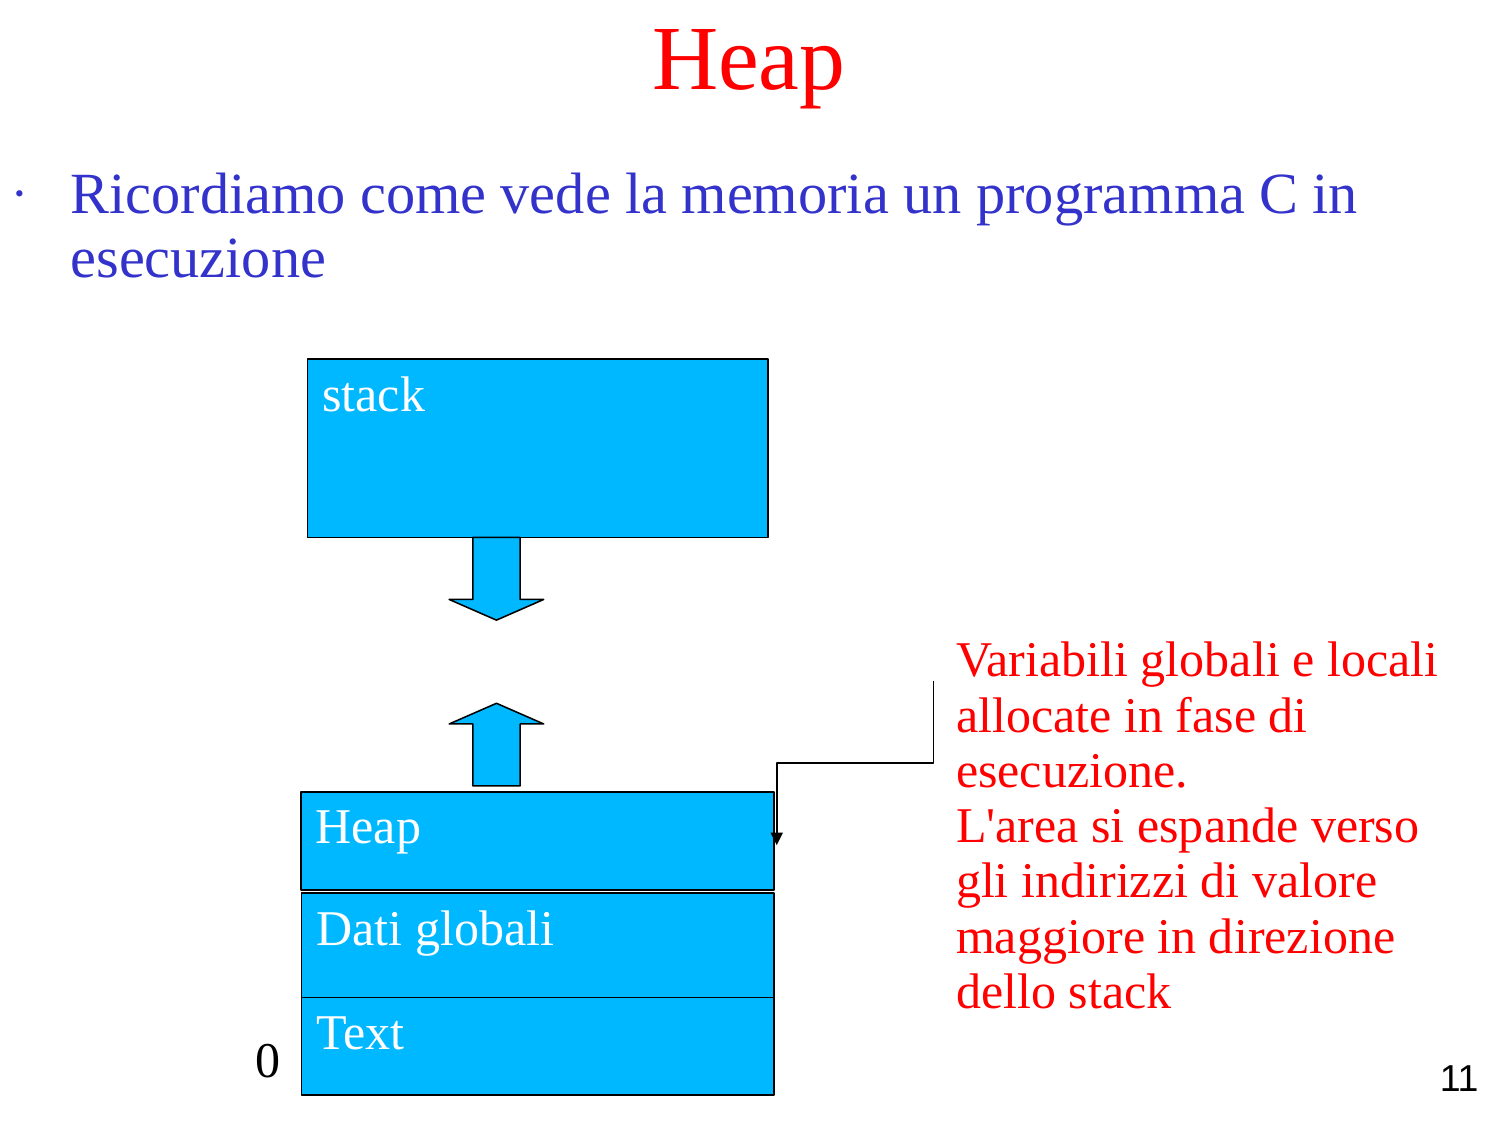

# Heap
Ricordiamo come vede la memoria un programma C in esecuzione
stack
Variabili globali e locali
allocate in fase di
esecuzione.
L'area si espande verso
gli indirizzi di valore
maggiore in direzione
dello stack
Heap
Dati globali
Text
0
11